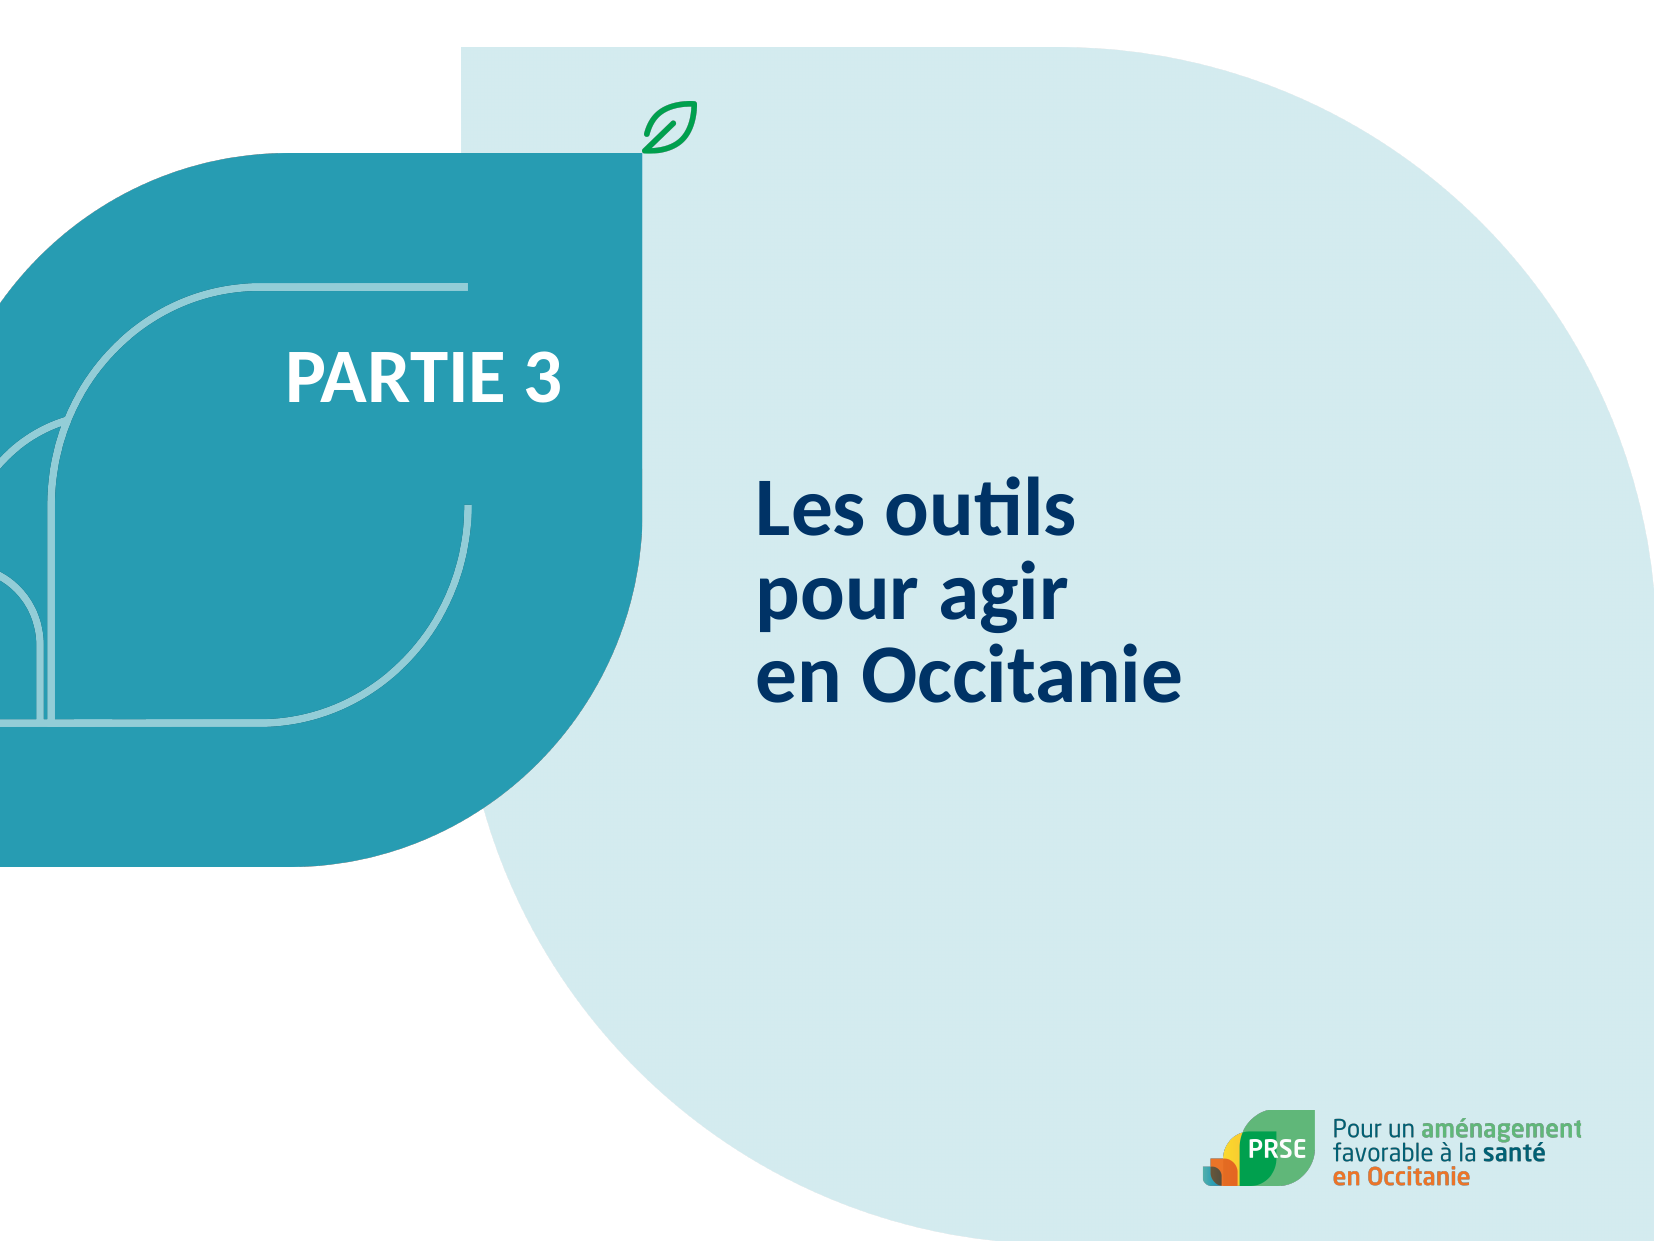

PARTIE 3
# Les outils pour agir en Occitanie